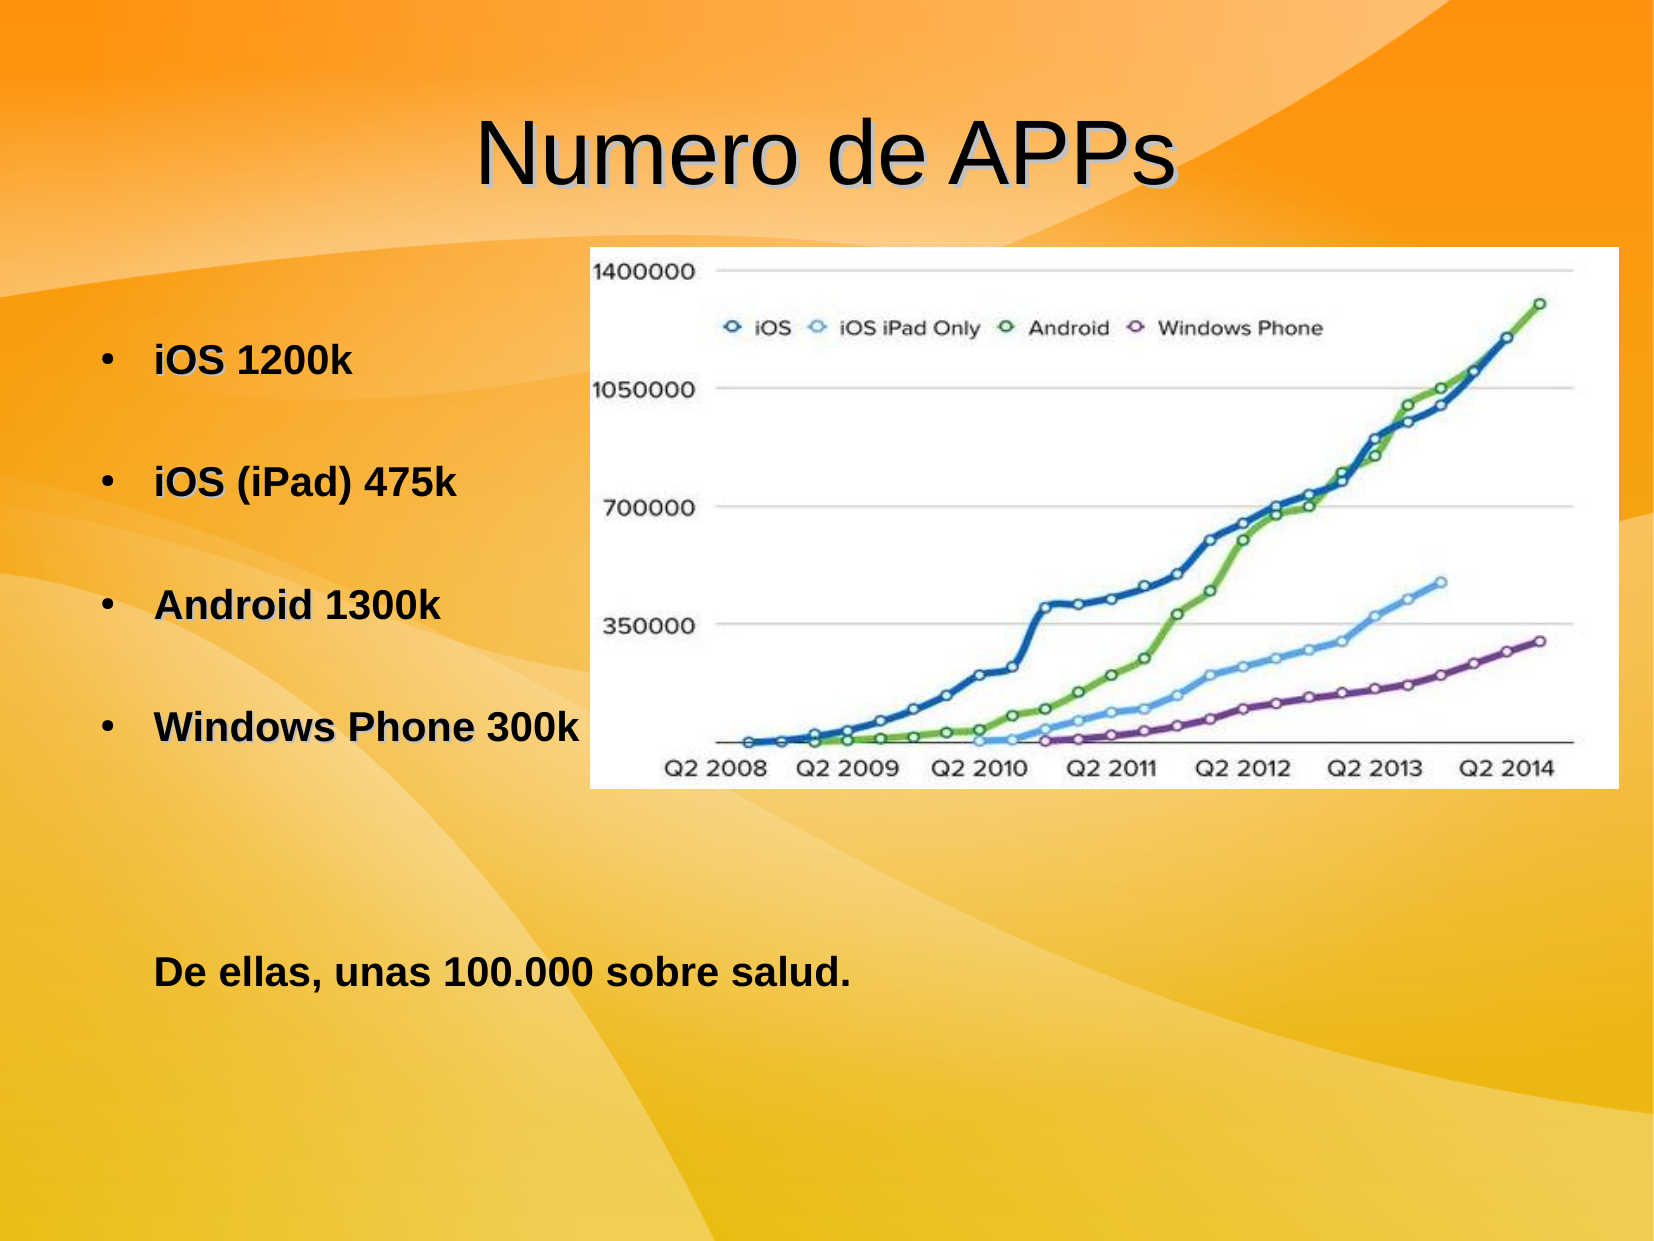

# Numero de APPs
iOS 1200k
iOS (iPad) 475k
Android 1300k
Windows Phone 300k
De ellas, unas 100.000 sobre salud.